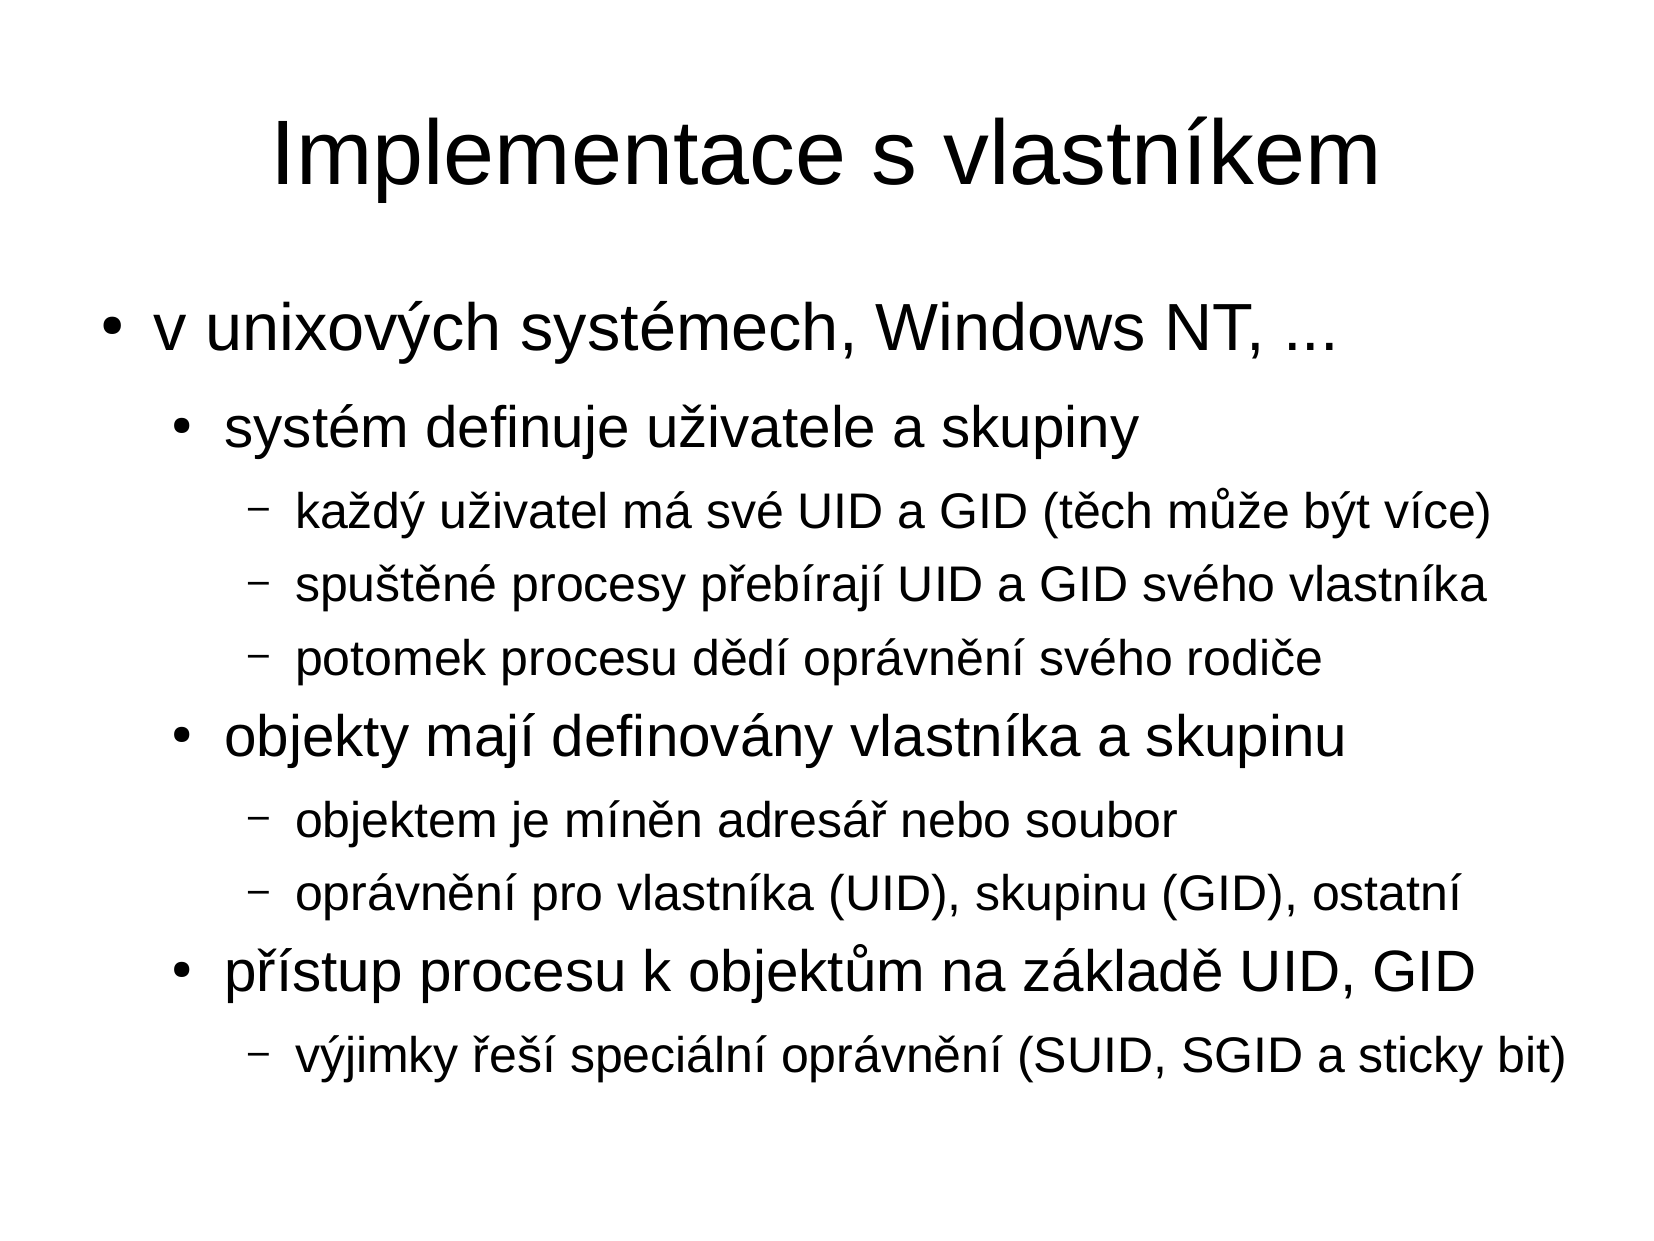

# Implementace s vlastníkem
v unixových systémech, Windows NT, ...
systém definuje uživatele a skupiny
každý uživatel má své UID a GID (těch může být více)
spuštěné procesy přebírají UID a GID svého vlastníka
potomek procesu dědí oprávnění svého rodiče
objekty mají definovány vlastníka a skupinu
objektem je míněn adresář nebo soubor
oprávnění pro vlastníka (UID), skupinu (GID), ostatní
přístup procesu k objektům na základě UID, GID
výjimky řeší speciální oprávnění (SUID, SGID a sticky bit)